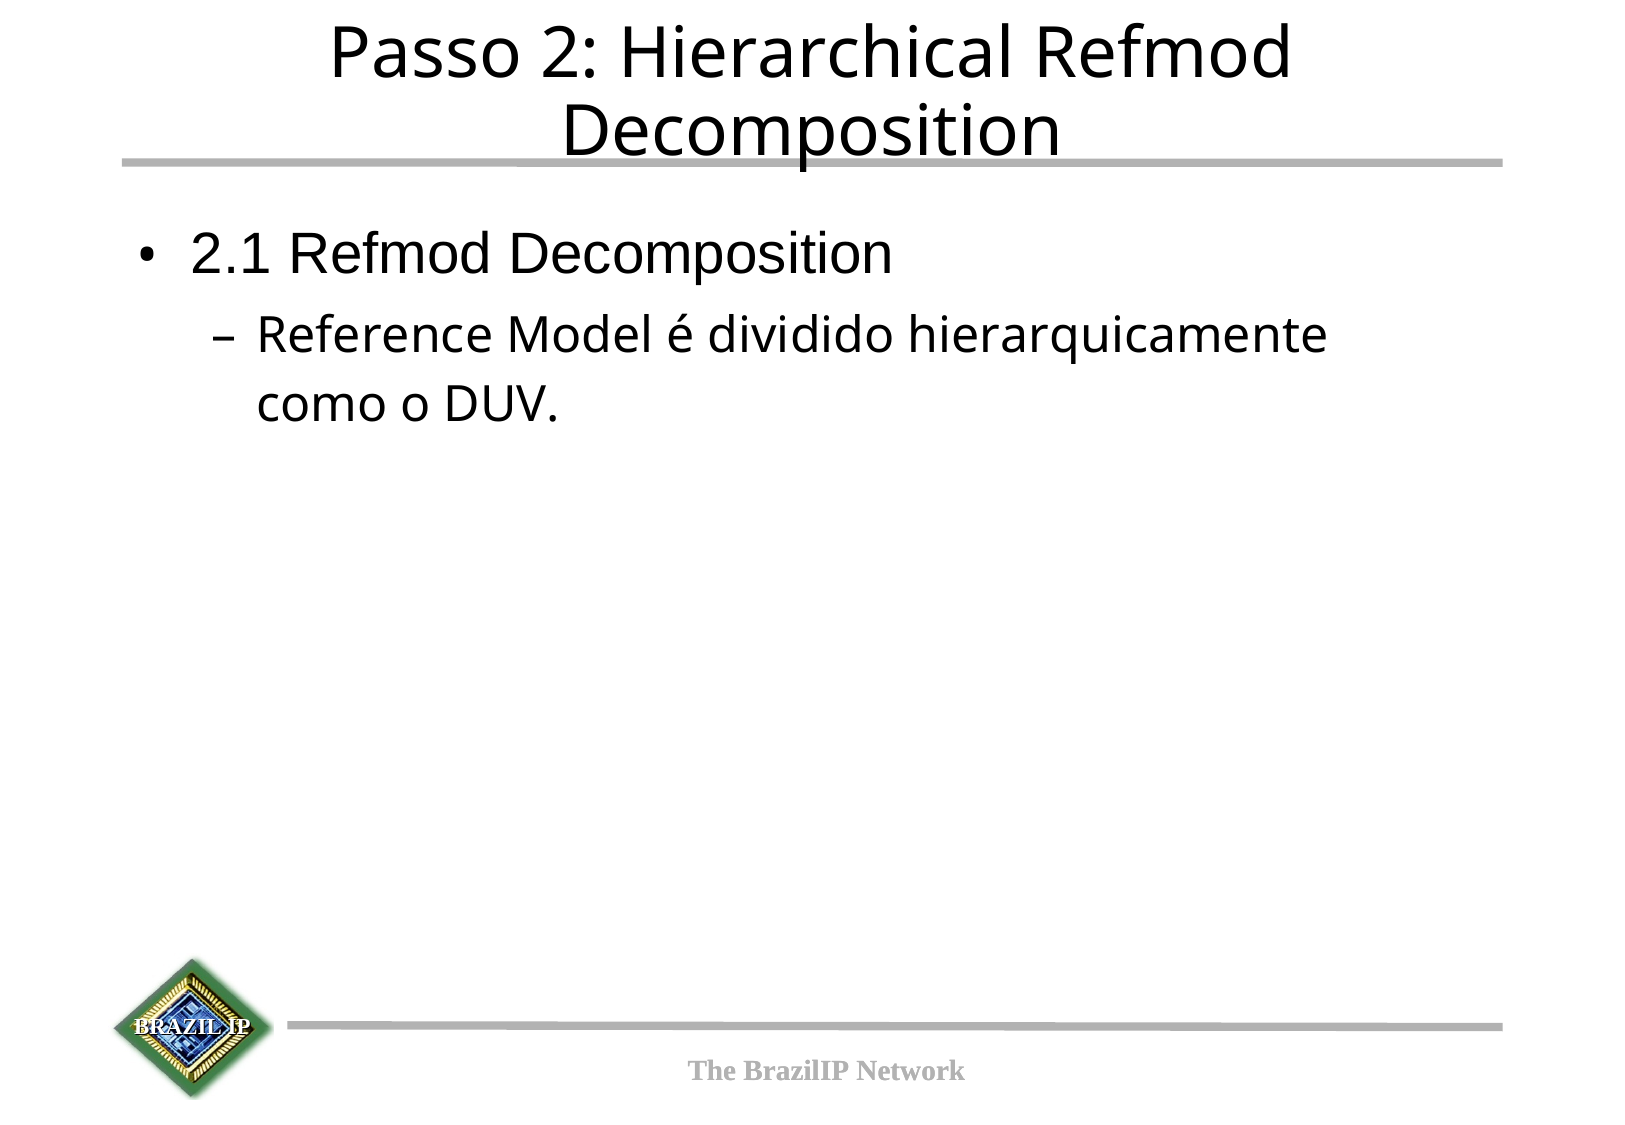

# Passo 2: Hierarchical Refmod Decomposition
2.1 Refmod Decomposition
Reference Model é dividido hierarquicamente como o DUV.